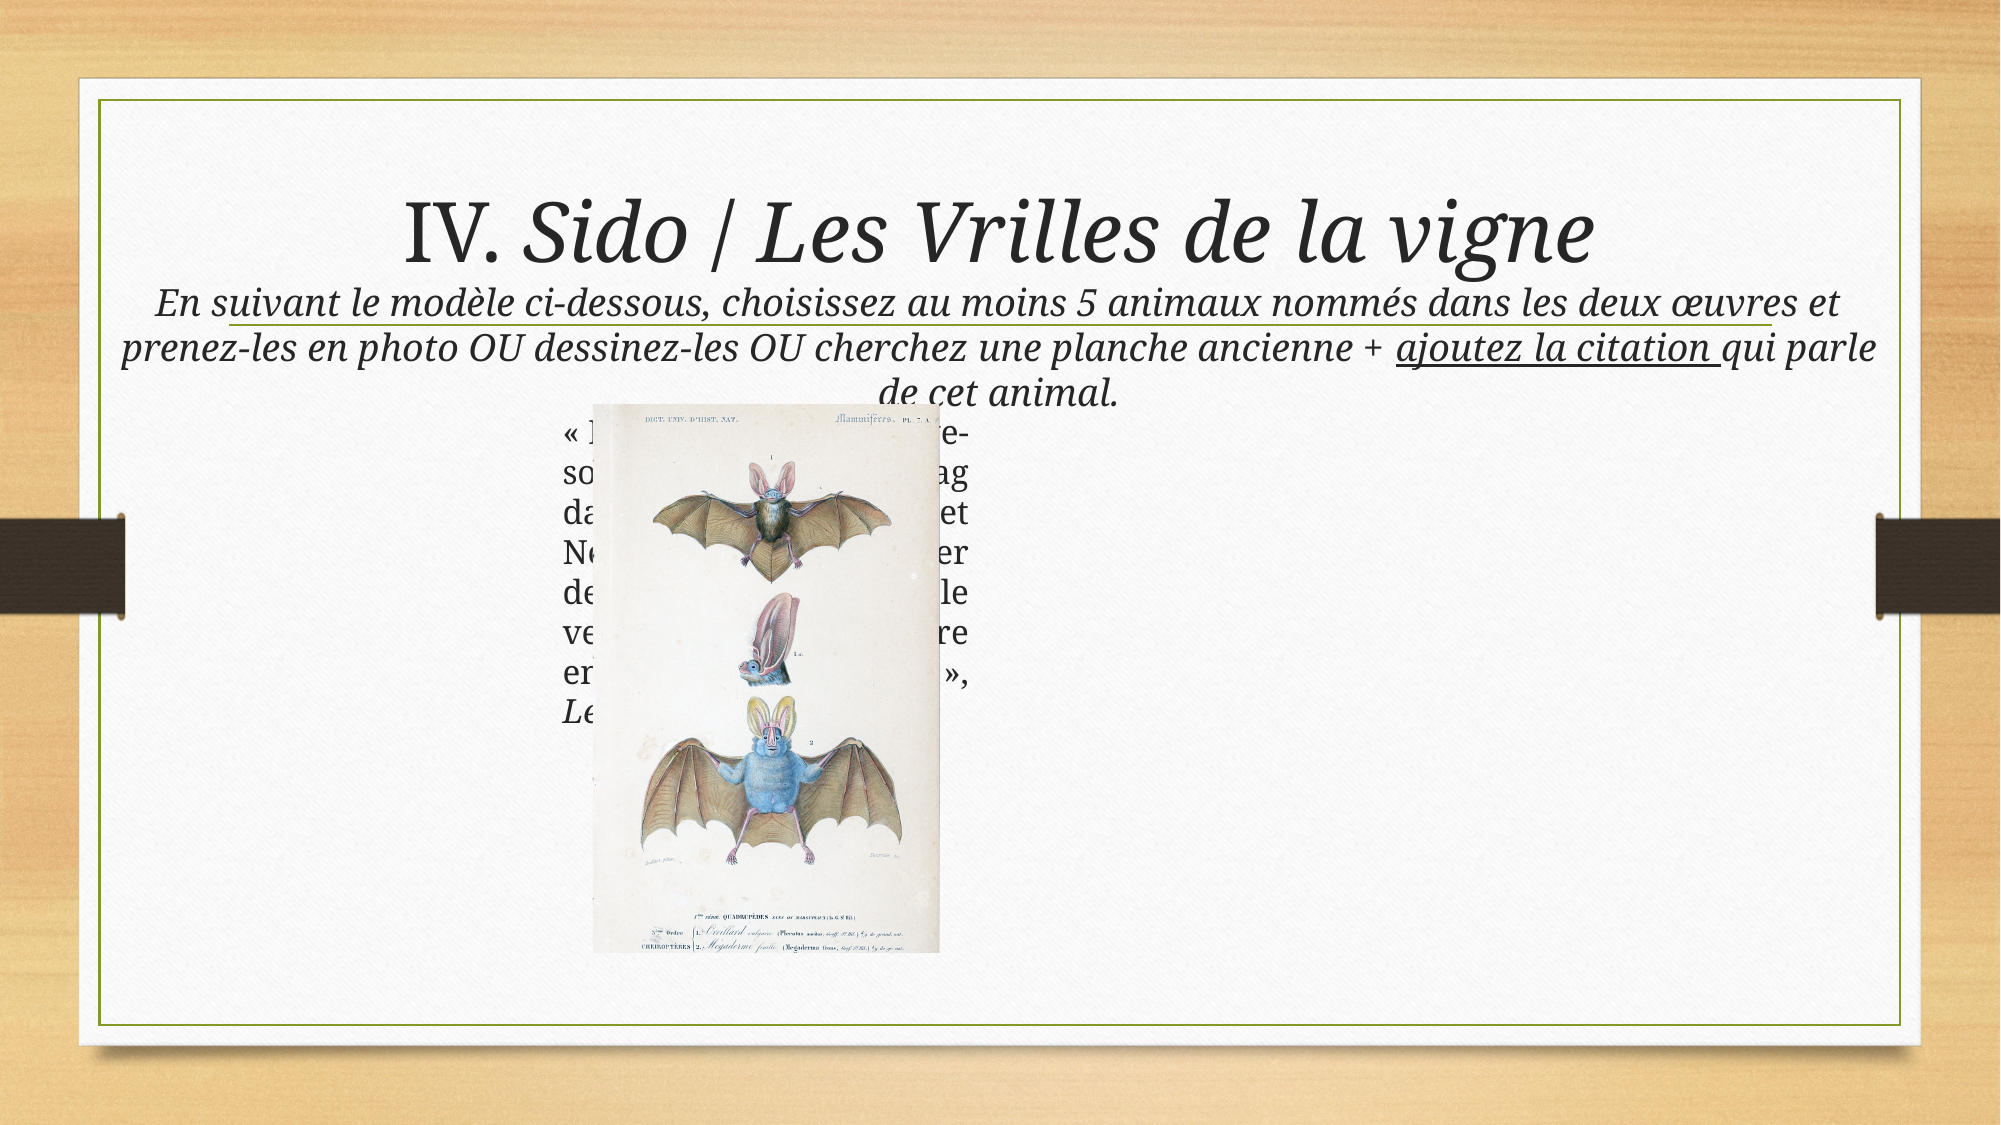

# IV. Sido / Les Vrilles de la vigne
En suivant le modèle ci-dessous, choisissez au moins 5 animaux nommés dans les deux œuvres et prenez-les en photo OU dessinez-les OU cherchez une planche ancienne + ajoutez la citation qui parle de cet animal.
« La première chauve-souris nage en zigzag dans l’air. Elle vole bas et Nonoche peut distinguer deux yeux de rat, le velours roux du ventre en figue… » (« Nonoche », Les Vrilles de la vigne)